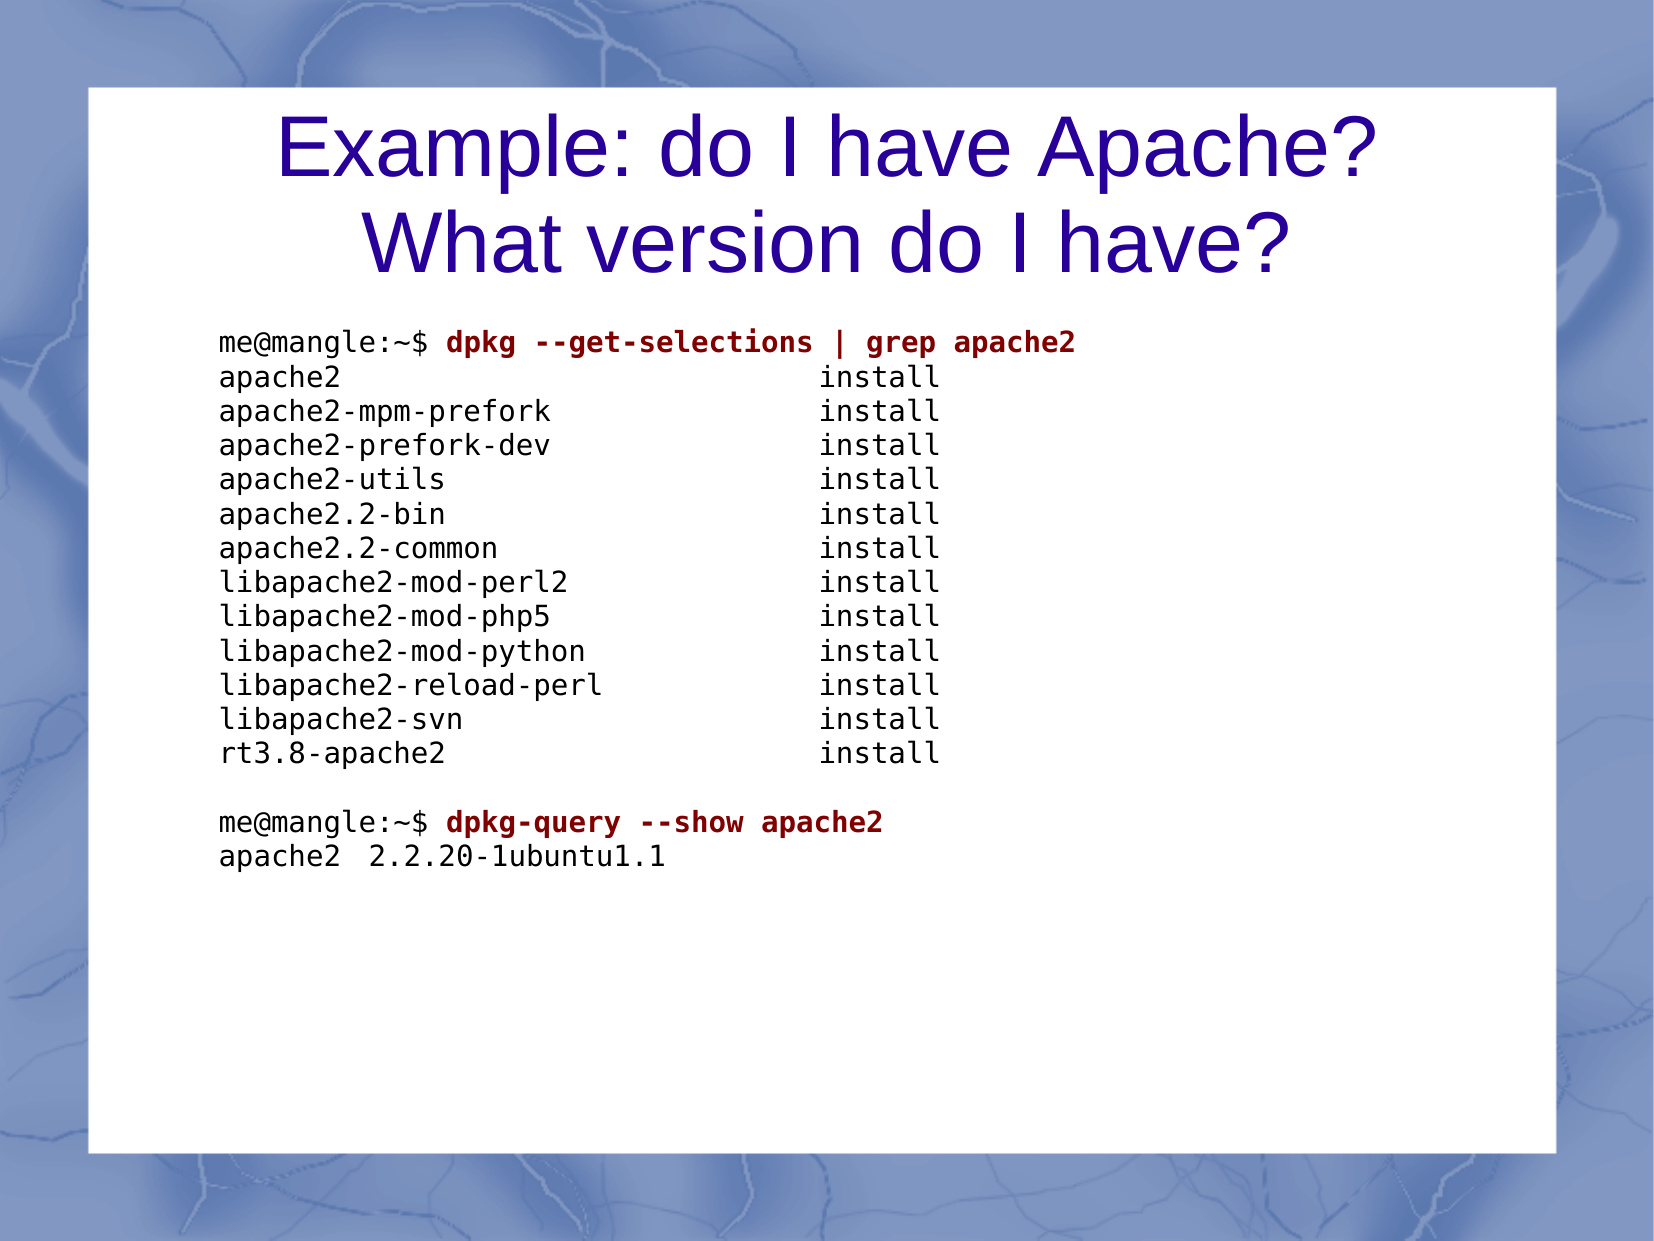

# Example: do I have Apache? What version do I have?
me@mangle:~$ dpkg --get-selections | grep apache2
apache2							install
apache2-mpm-prefork				install
apache2-prefork-dev				install
apache2-utils					install
apache2.2-bin					install
apache2.2-common					install
libapache2-mod-perl2				install
libapache2-mod-php5				install
libapache2-mod-python				install
libapache2-reload-perl			install
libapache2-svn					install
rt3.8-apache2					install
me@mangle:~$ dpkg-query --show apache2
apache2	2.2.20-1ubuntu1.1